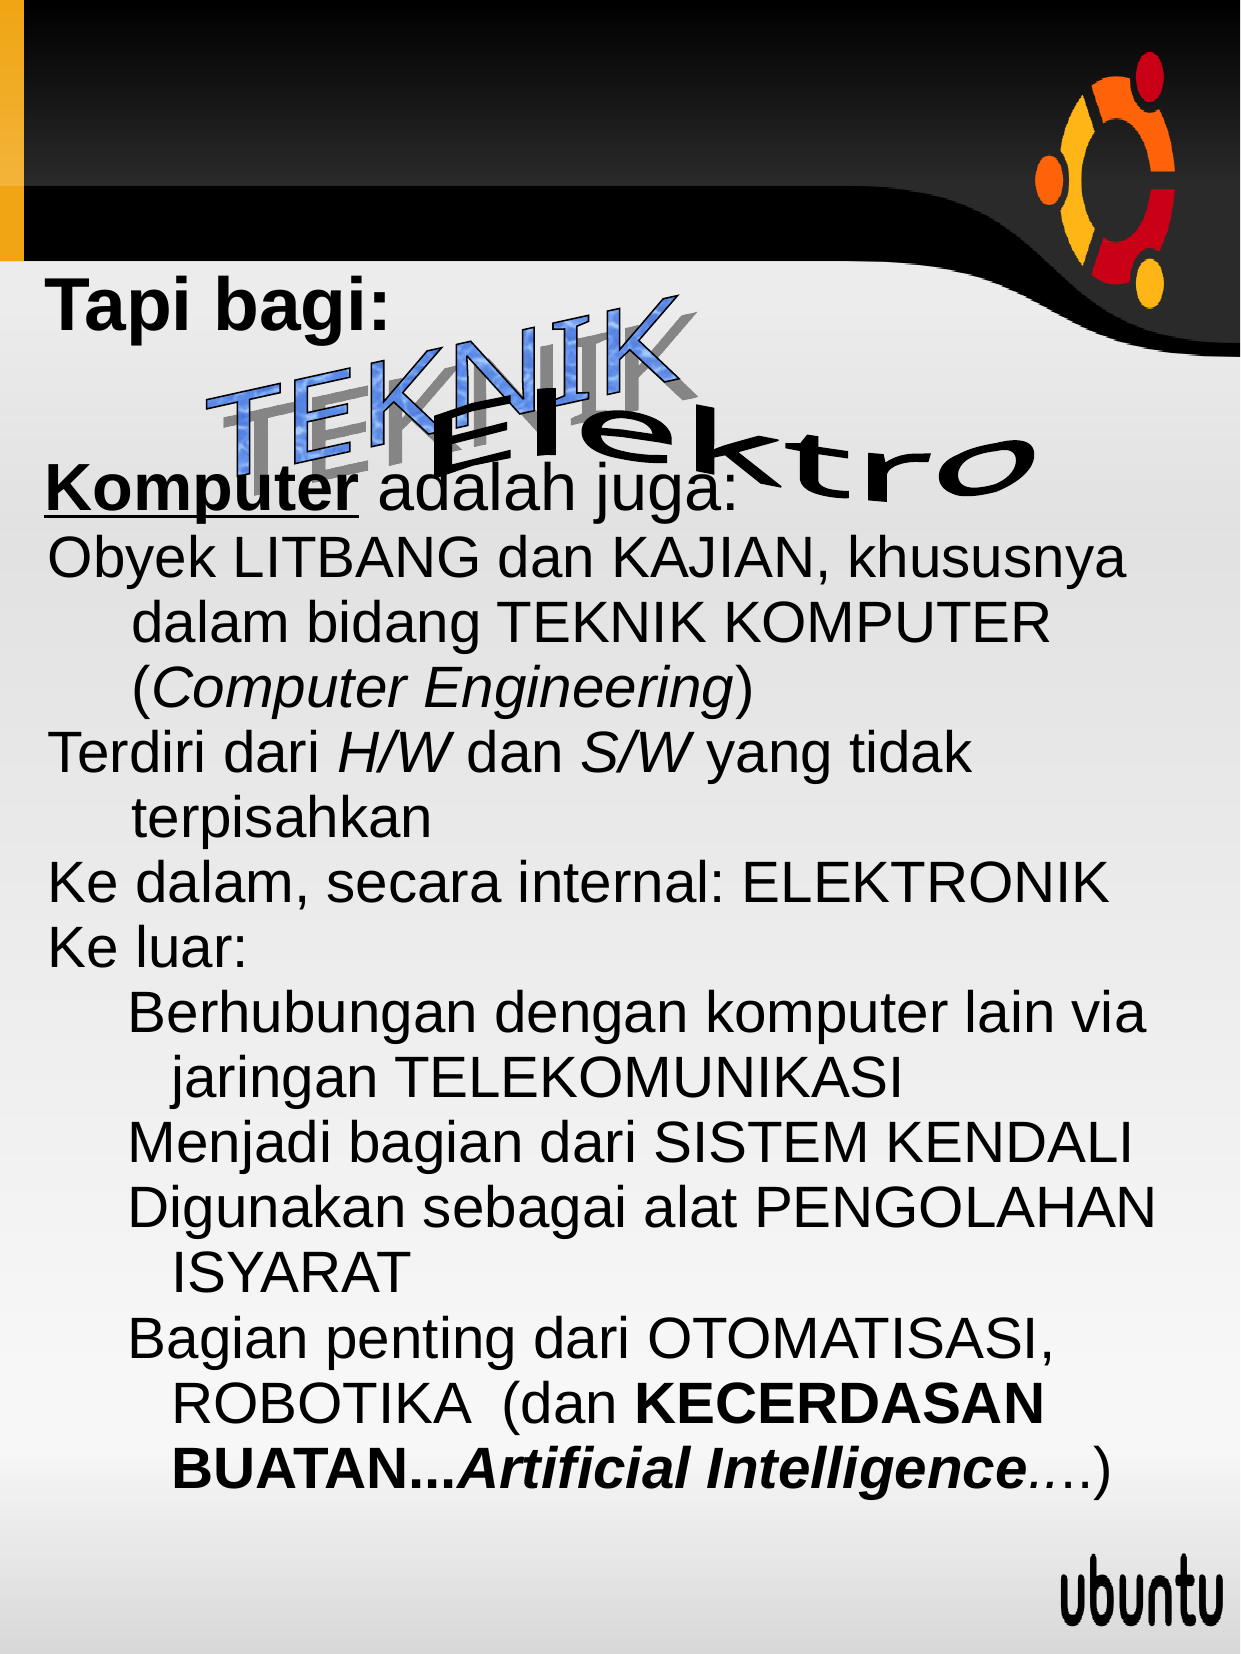

Tapi bagi:
TEKNIK
Elektro
Komputer adalah juga:
Obyek LITBANG dan KAJIAN, khususnya dalam bidang TEKNIK KOMPUTER (Computer Engineering)
Terdiri dari H/W dan S/W yang tidak terpisahkan
Ke dalam, secara internal: ELEKTRONIK
Ke luar:
Berhubungan dengan komputer lain via jaringan TELEKOMUNIKASI
Menjadi bagian dari SISTEM KENDALI
Digunakan sebagai alat PENGOLAHAN ISYARAT
Bagian penting dari OTOMATISASI, ROBOTIKA (dan KECERDASAN BUATAN...Artificial Intelligence....)